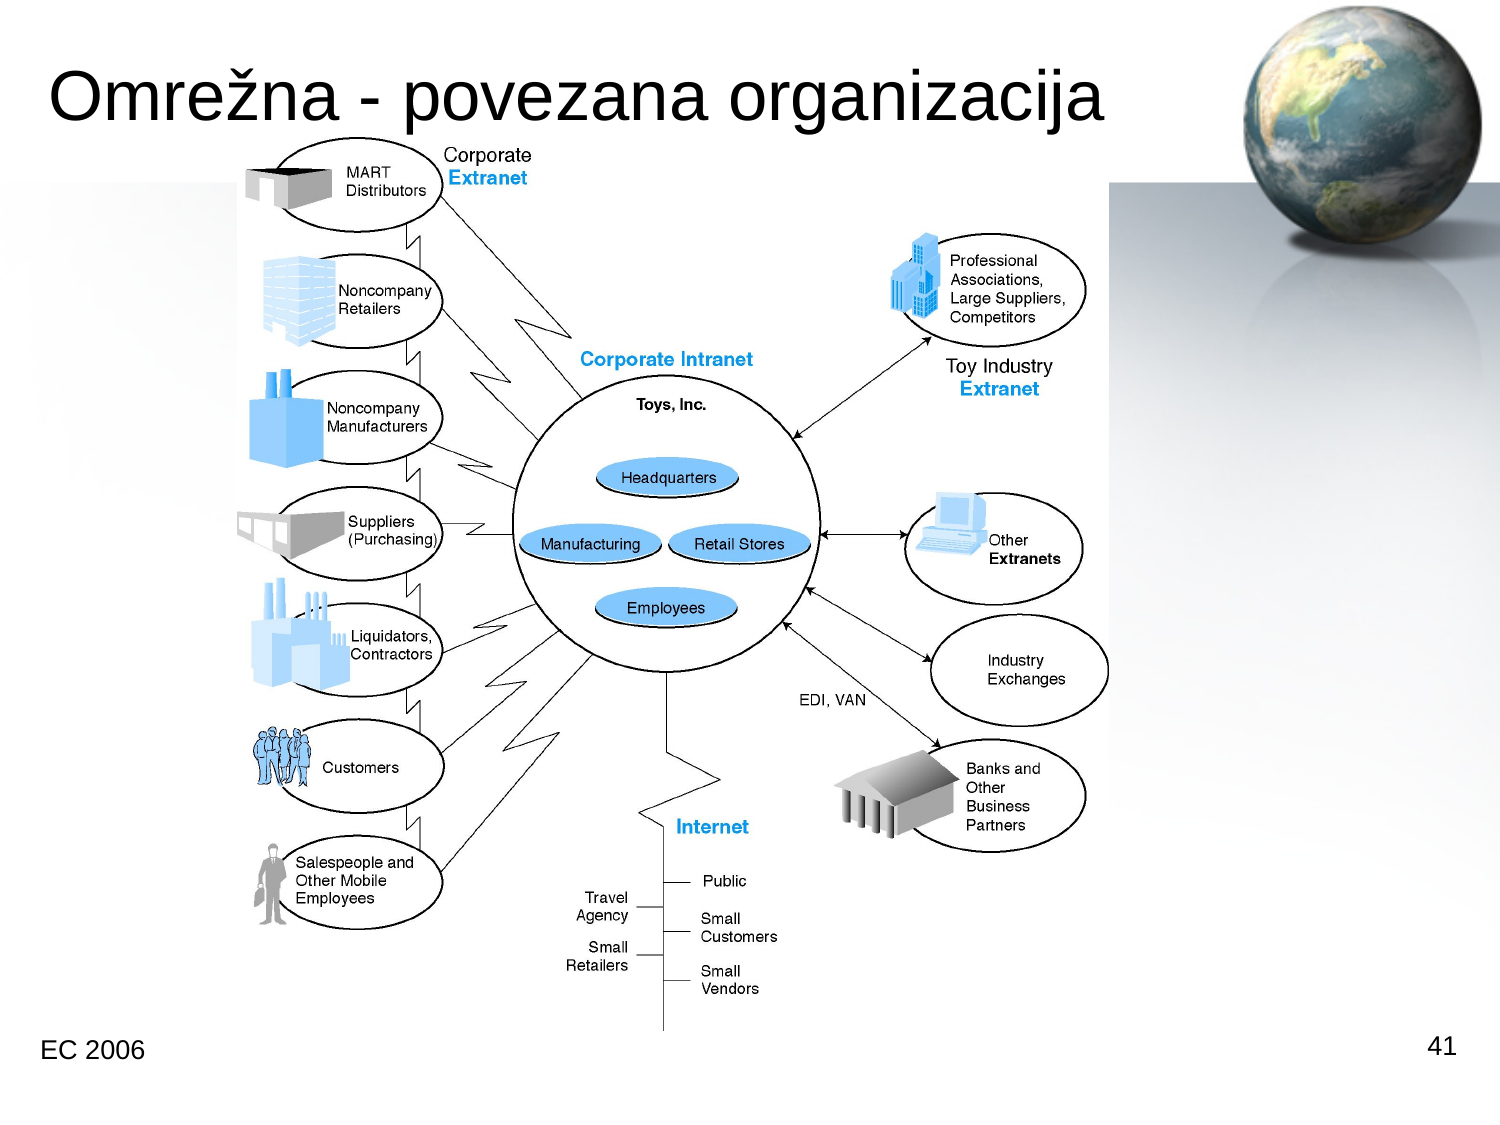

# Omrežna - povezana organizacija
EC 2006